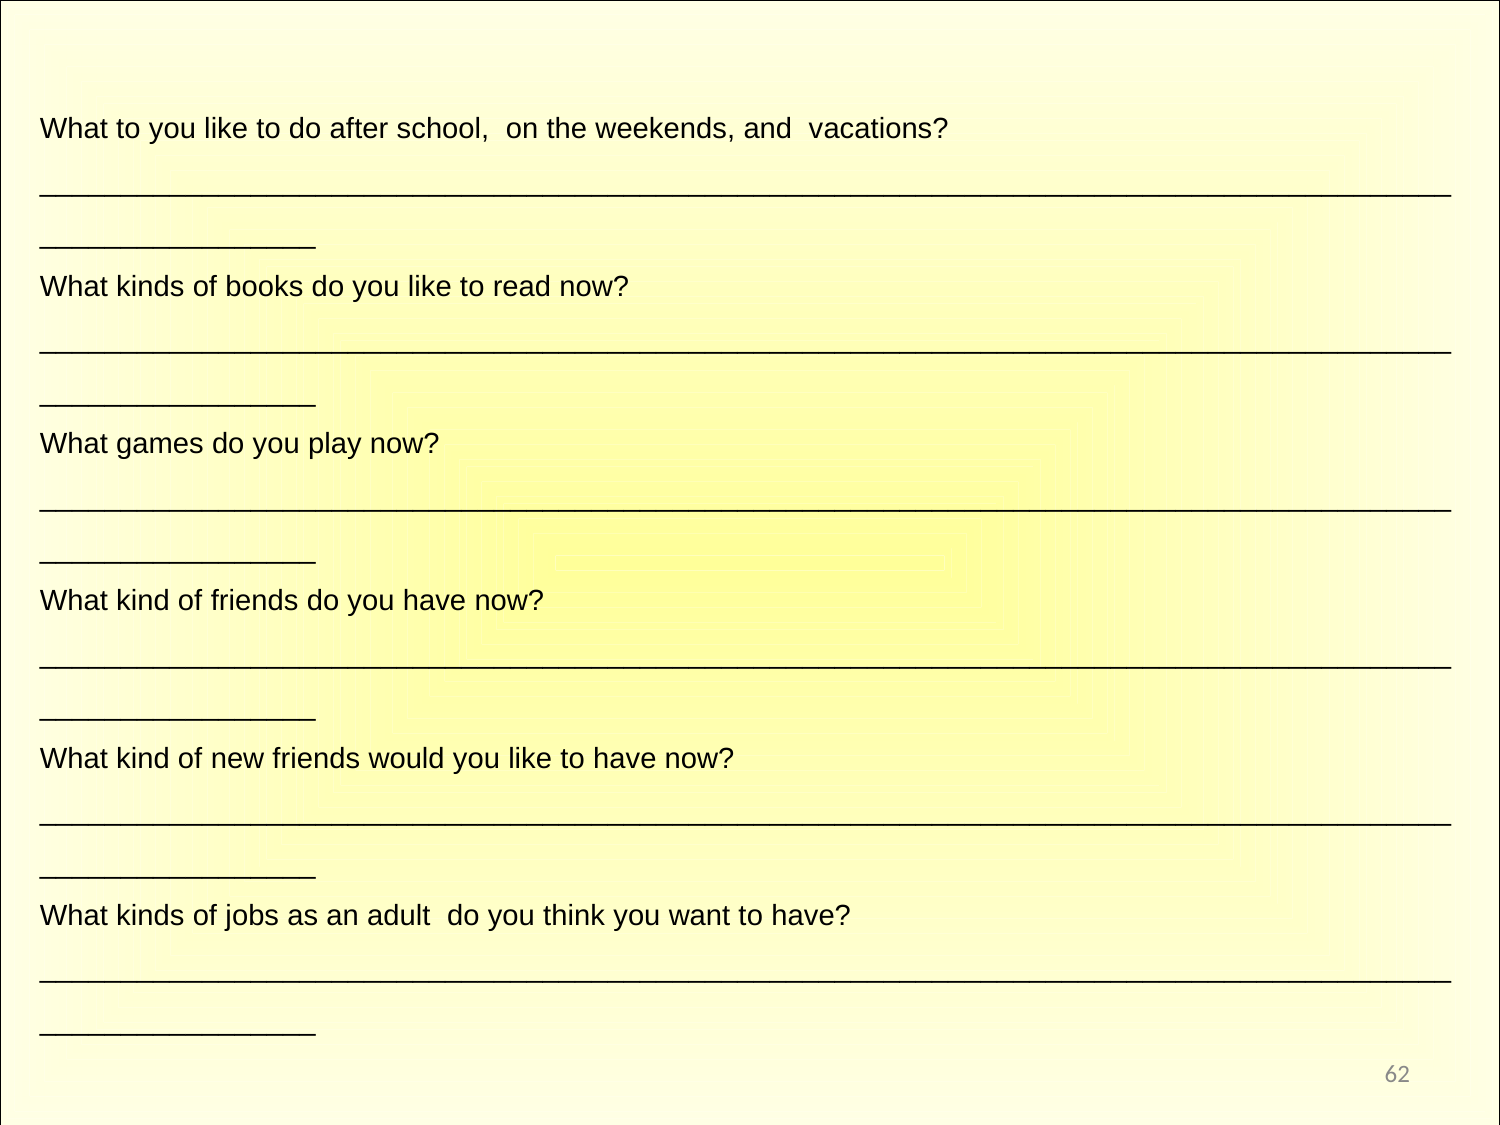

What to you like to do after school, on the weekends, and vacations?
________________________________________________________________________________________________________
What kinds of books do you like to read now?
________________________________________________________________________________________________________
What games do you play now?
________________________________________________________________________________________________________
What kind of friends do you have now?
________________________________________________________________________________________________________
What kind of new friends would you like to have now?
________________________________________________________________________________________________________
What kinds of jobs as an adult do you think you want to have?
________________________________________________________________________________________________________